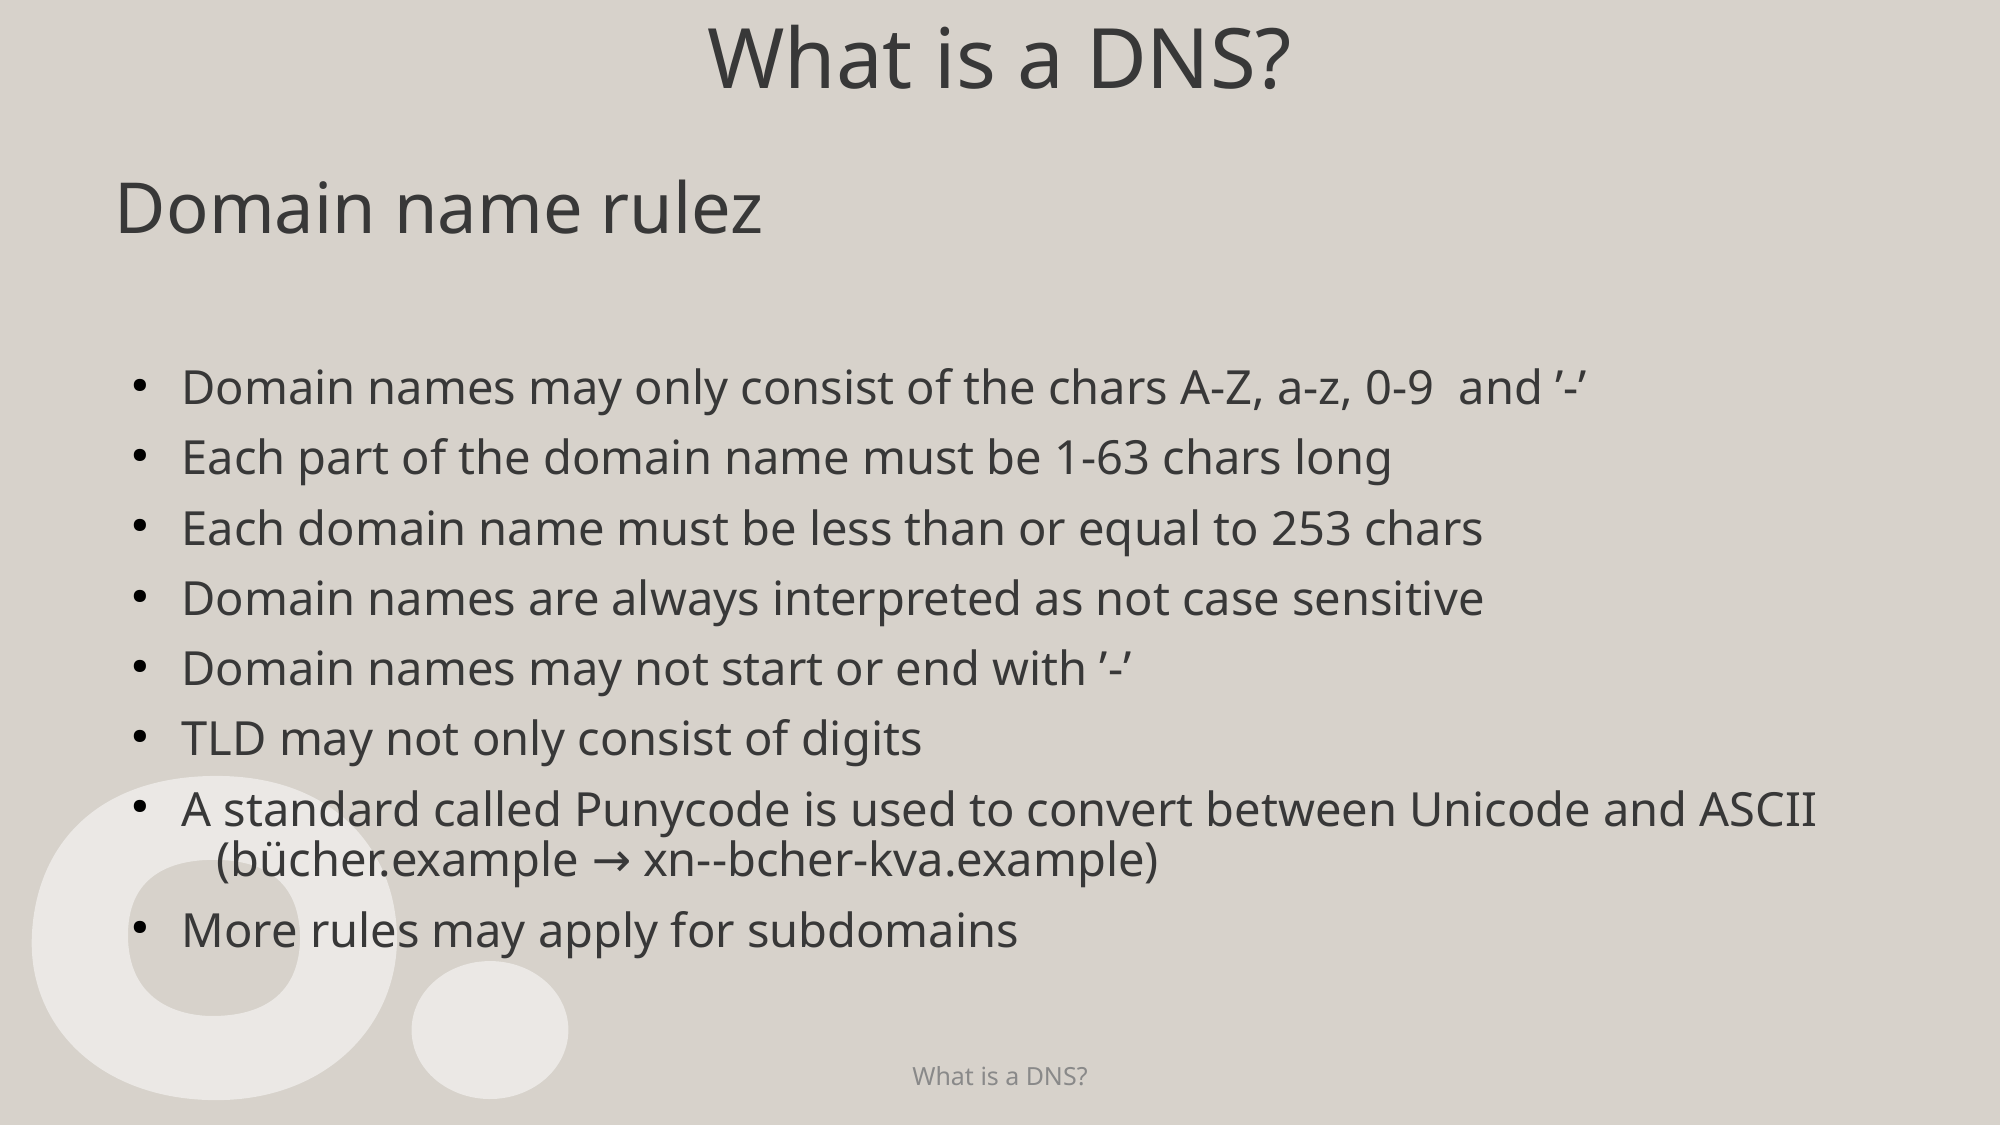

What is a DNS?
# Domain name rulez
Domain names may only consist of the chars A-Z, a-z, 0-9 and ’-’
Each part of the domain name must be 1-63 chars long
Each domain name must be less than or equal to 253 chars
Domain names are always interpreted as not case sensitive
Domain names may not start or end with ’-’
TLD may not only consist of digits
A standard called Punycode is used to convert between Unicode and ASCII (bücher.example → xn--bcher-kva.example)
More rules may apply for subdomains
What is a DNS?